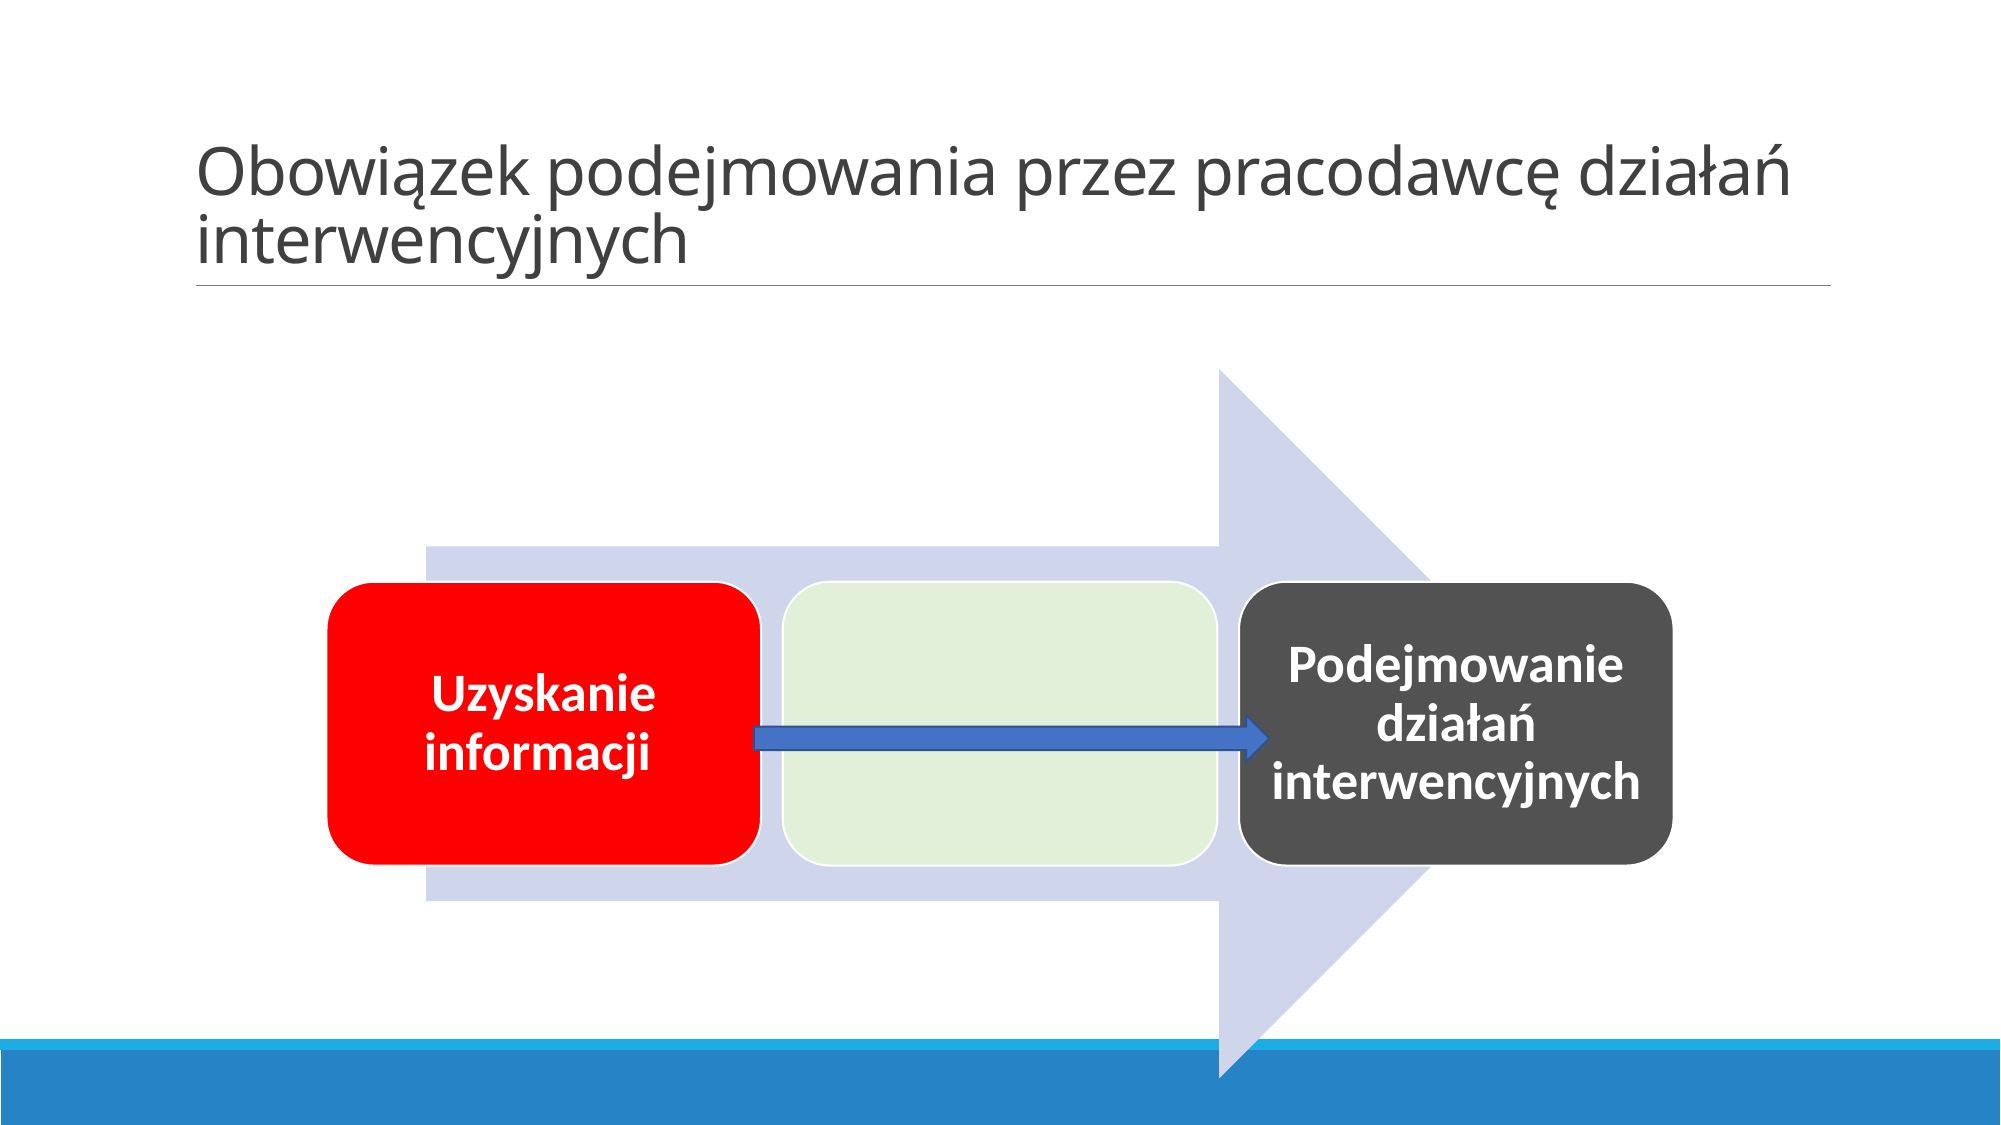

# Obowiązek podejmowania przez pracodawcę działań interwencyjnych
Uzyskanie informacji
Podejmowanie działań interwencyjnych